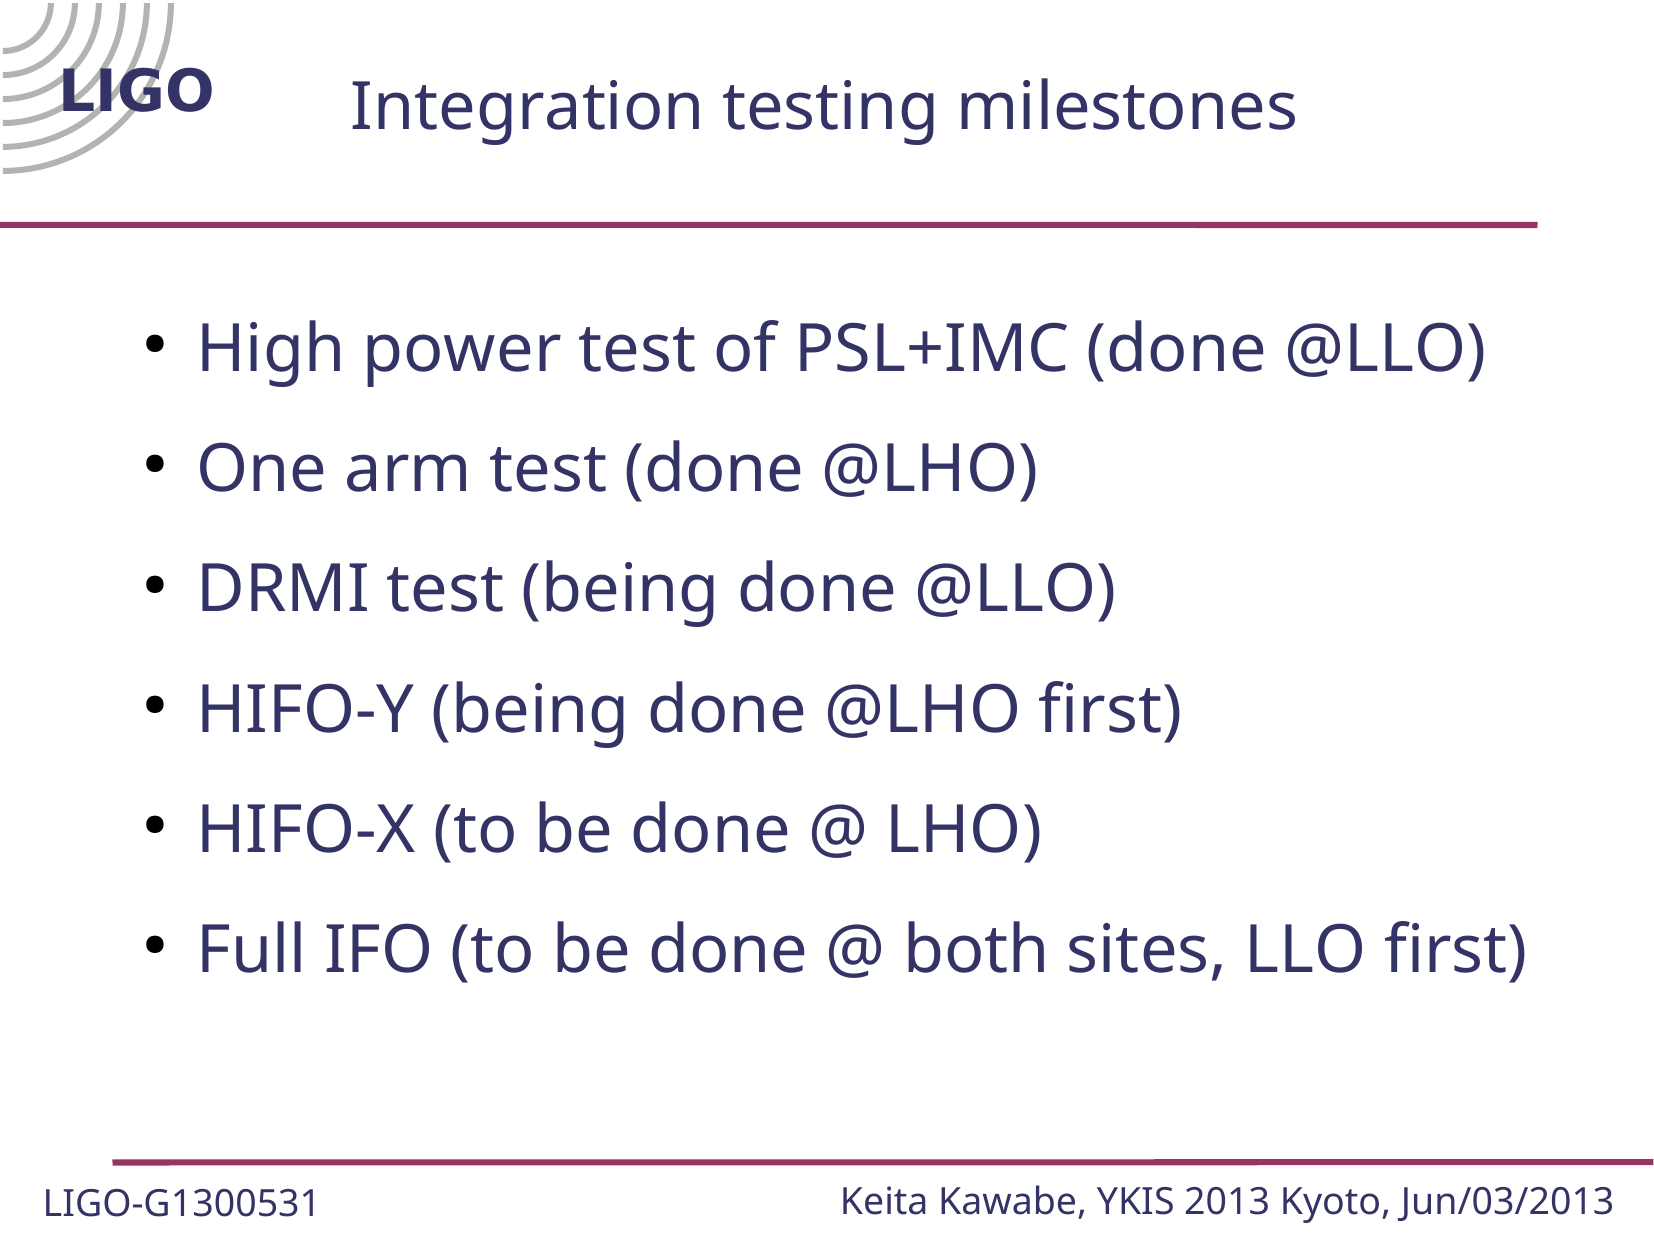

# Integration testing milestones
High power test of PSL+IMC (done @LLO)
One arm test (done @LHO)
DRMI test (being done @LLO)
HIFO-Y (being done @LHO first)
HIFO-X (to be done @ LHO)
Full IFO (to be done @ both sites, LLO first)